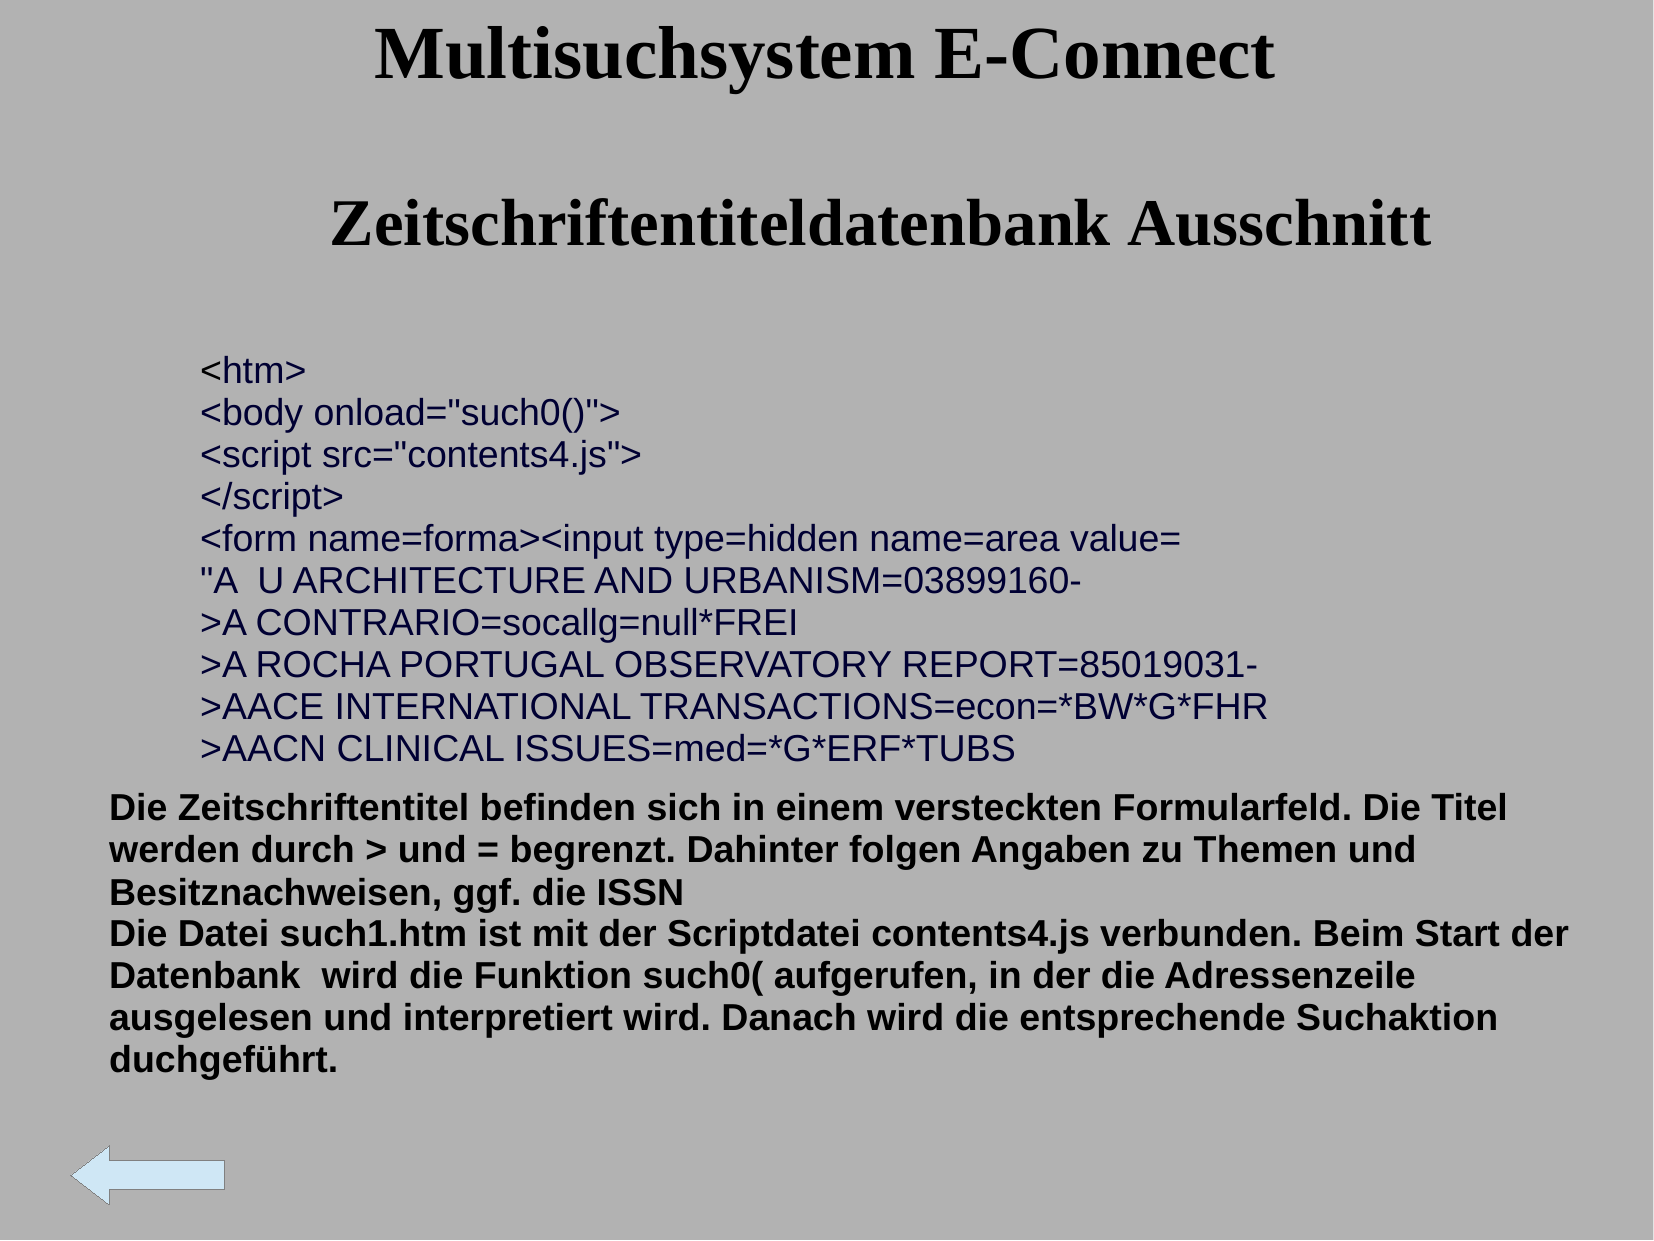

Multisuchsystem E-Connect
# Zeitschriftentiteldatenbank Ausschnitt
<htm>
<body onload="such0()">
<script src="contents4.js">
</script>
<form name=forma><input type=hidden name=area value=
"A U ARCHITECTURE AND URBANISM=03899160-
>A CONTRARIO=socallg=null*FREI
>A ROCHA PORTUGAL OBSERVATORY REPORT=85019031-
>AACE INTERNATIONAL TRANSACTIONS=econ=*BW*G*FHR
>AACN CLINICAL ISSUES=med=*G*ERF*TUBS
Die Zeitschriftentitel befinden sich in einem versteckten Formularfeld. Die Titel werden durch > und = begrenzt. Dahinter folgen Angaben zu Themen und Besitznachweisen, ggf. die ISSN
Die Datei such1.htm ist mit der Scriptdatei contents4.js verbunden. Beim Start der Datenbank wird die Funktion such0( aufgerufen, in der die Adressenzeile ausgelesen und interpretiert wird. Danach wird die entsprechende Suchaktion duchgeführt.